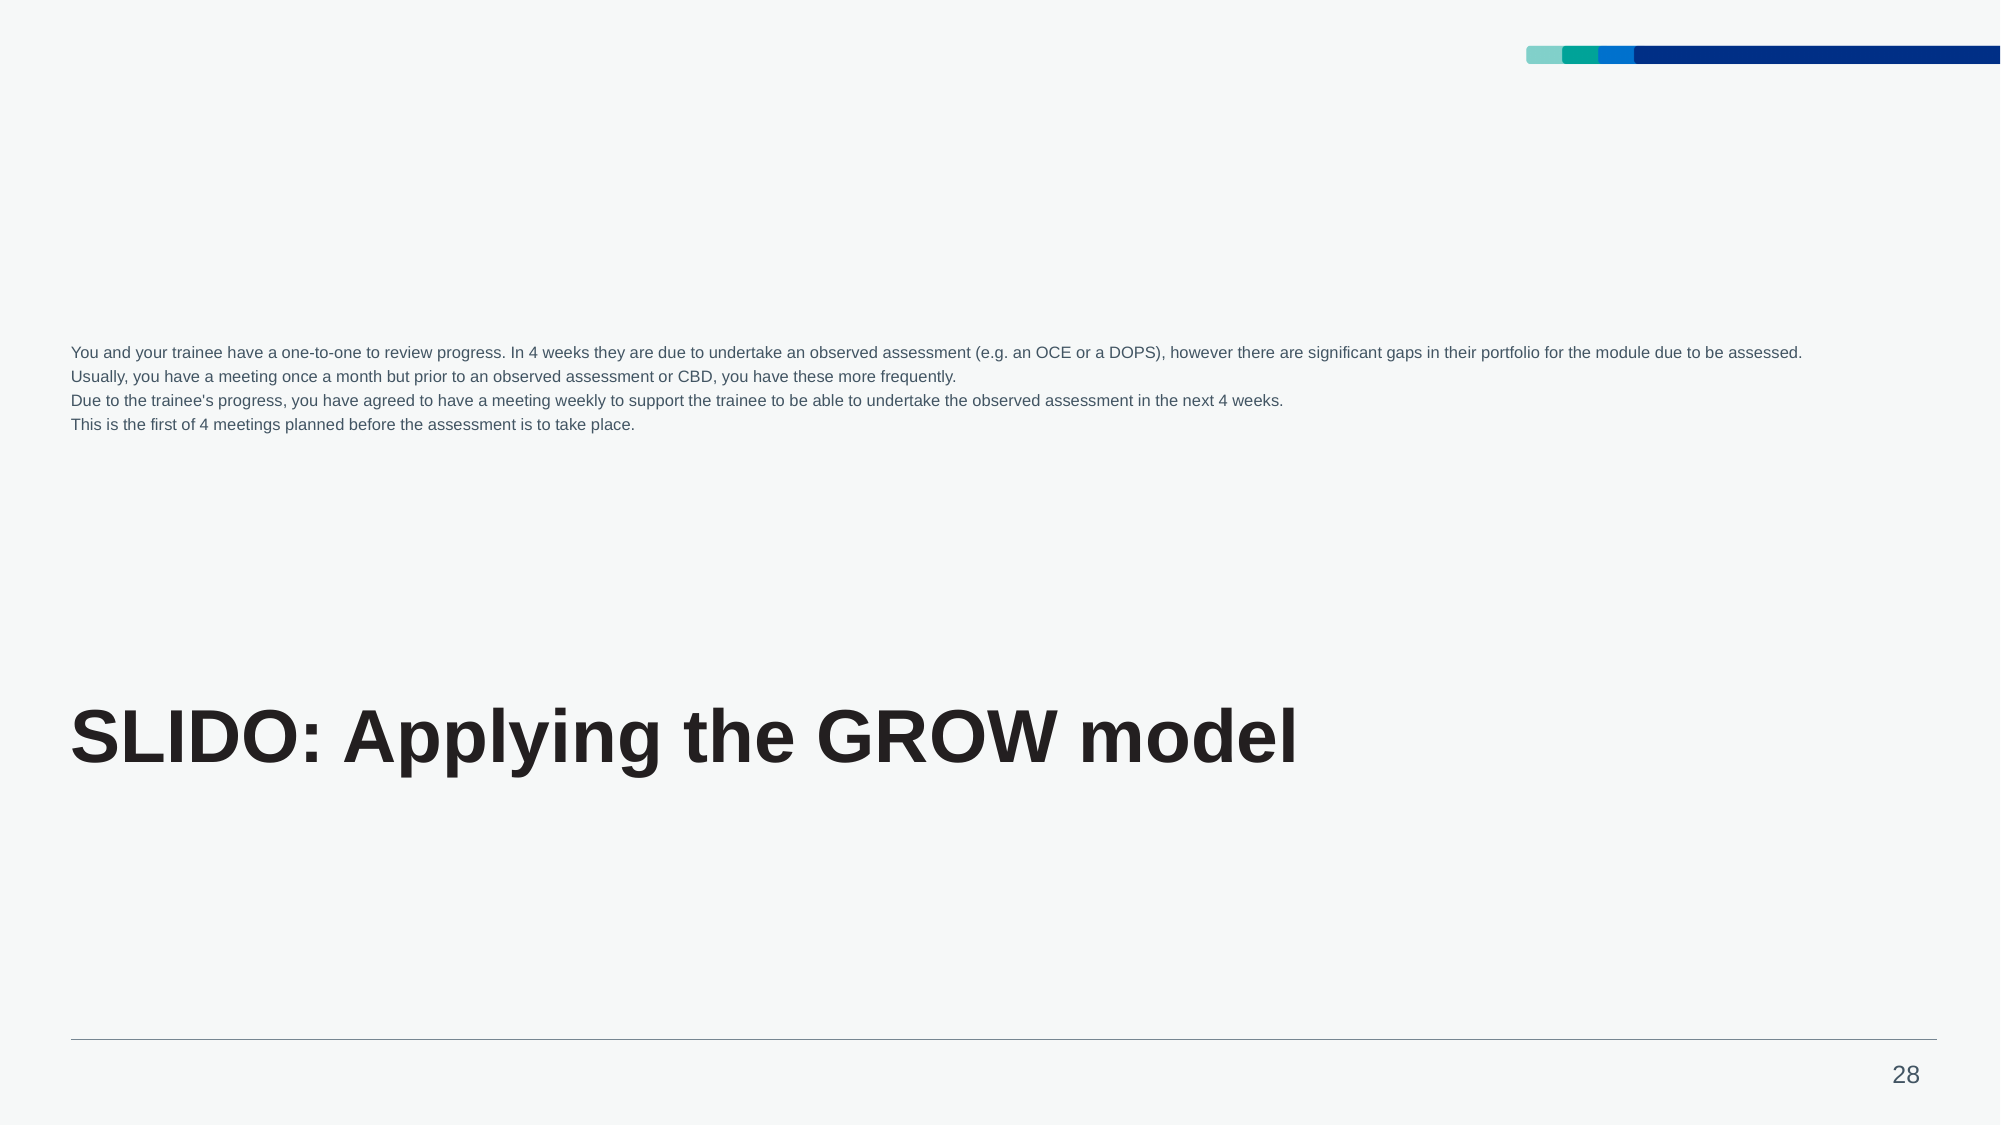

# You and your trainee have a one-to-one to review progress. In 4 weeks they are due to undertake an observed assessment (e.g. an OCE or a DOPS), however there are significant gaps in their portfolio for the module due to be assessed.
Usually, you have a meeting once a month but prior to an observed assessment or CBD, you have these more frequently.
Due to the trainee's progress, you have agreed to have a meeting weekly to support the trainee to be able to undertake the observed assessment in the next 4 weeks.
This is the first of 4 meetings planned before the assessment is to take place.
SLIDO: Applying the GROW model